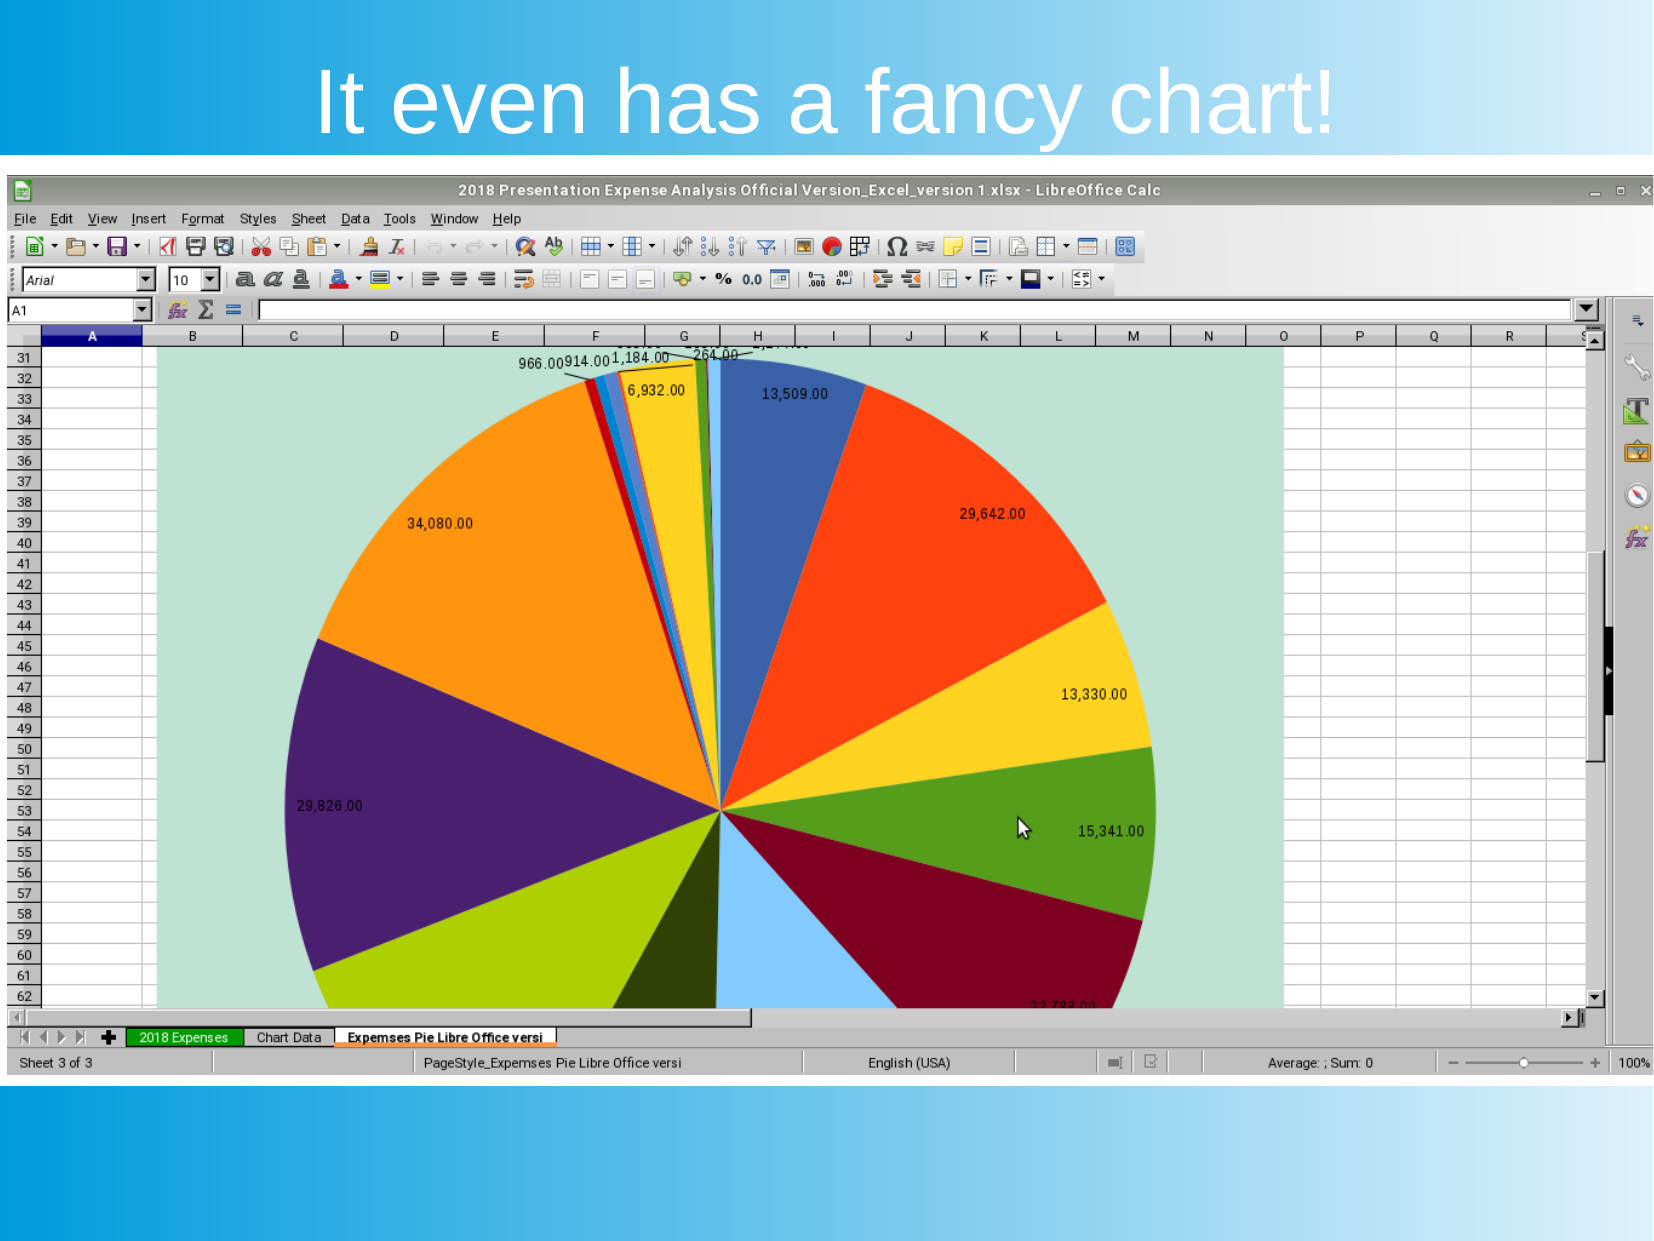

# It even has a fancy chart!